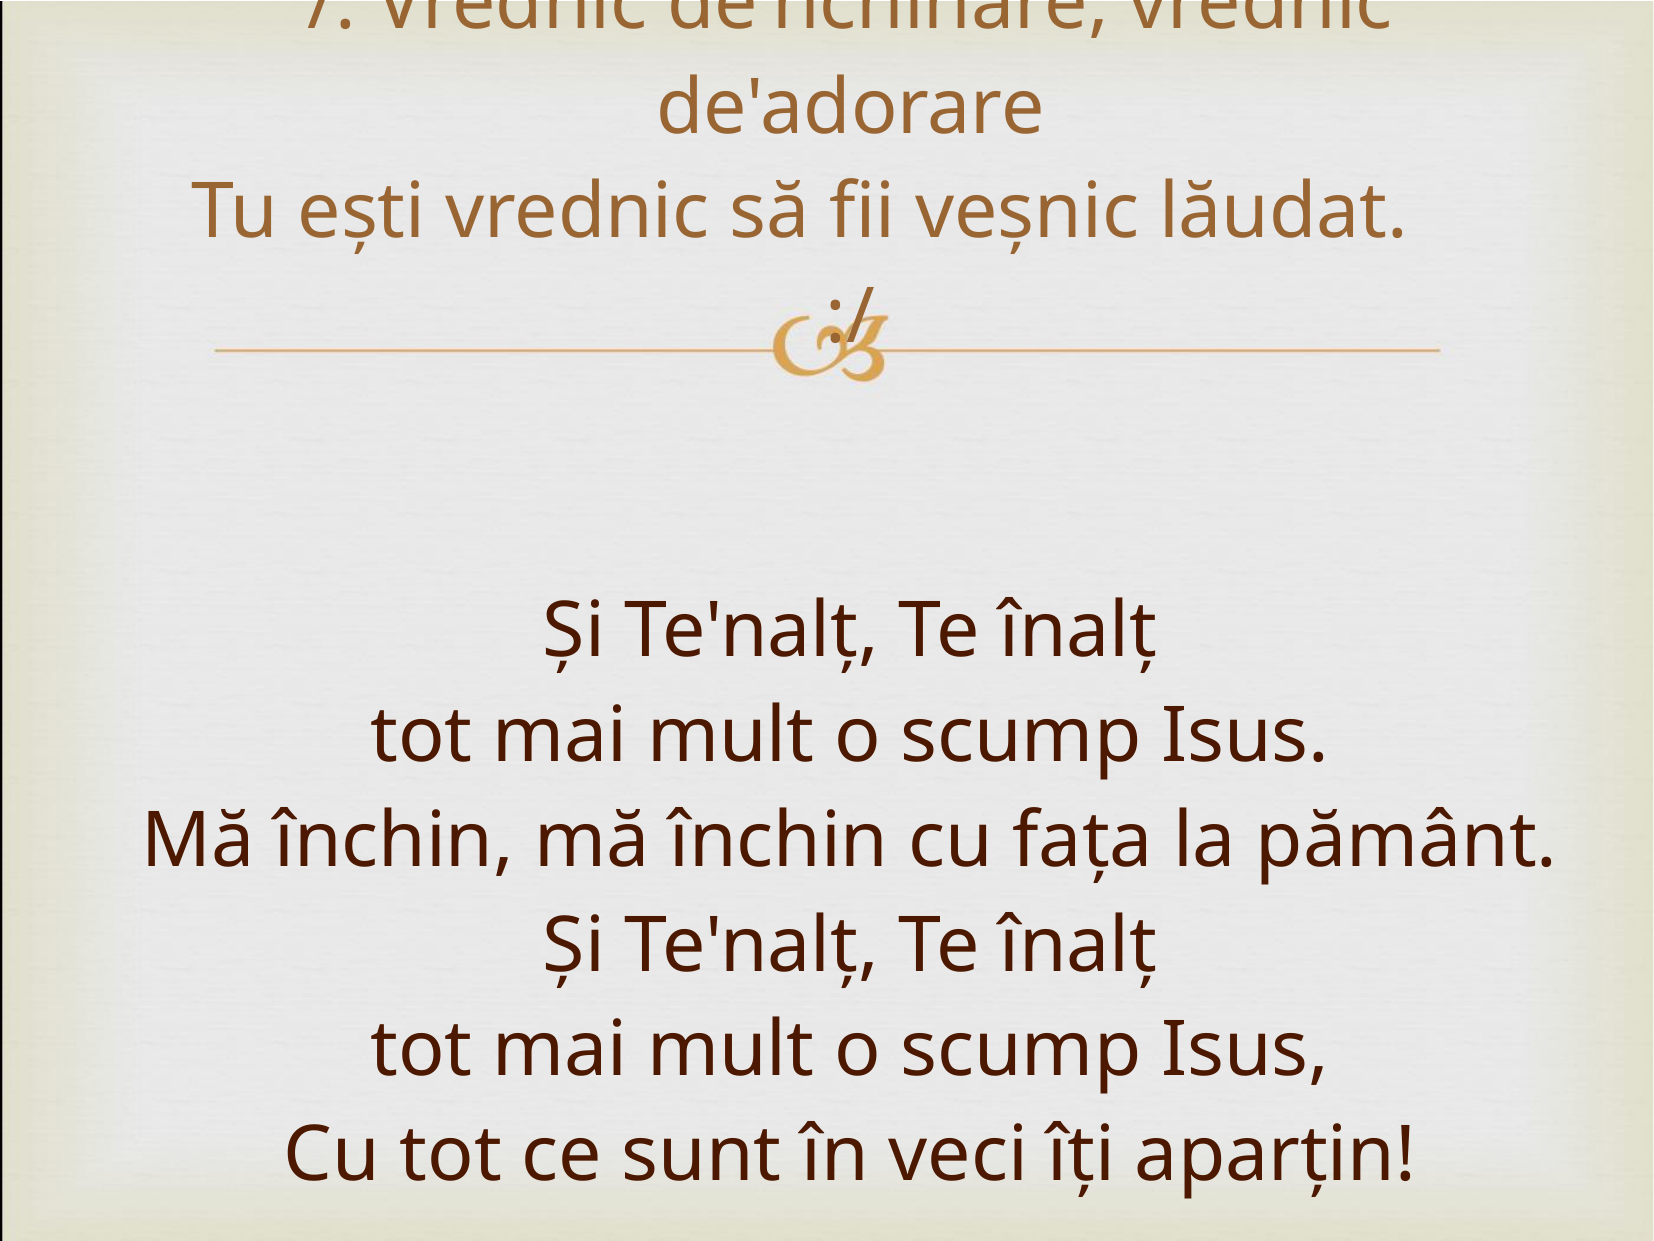

# /: Vrednic de'nchinare, vrednic de'adorare
 Tu eşti vrednic să fii veşnic lăudat. :/
Şi Te'nalţ, Te înalţ
tot mai mult o scump Isus.
Mă închin, mă închin cu faţa la pământ.
Şi Te'nalţ, Te înalţ
tot mai mult o scump Isus,
Cu tot ce sunt în veci îţi aparţin!